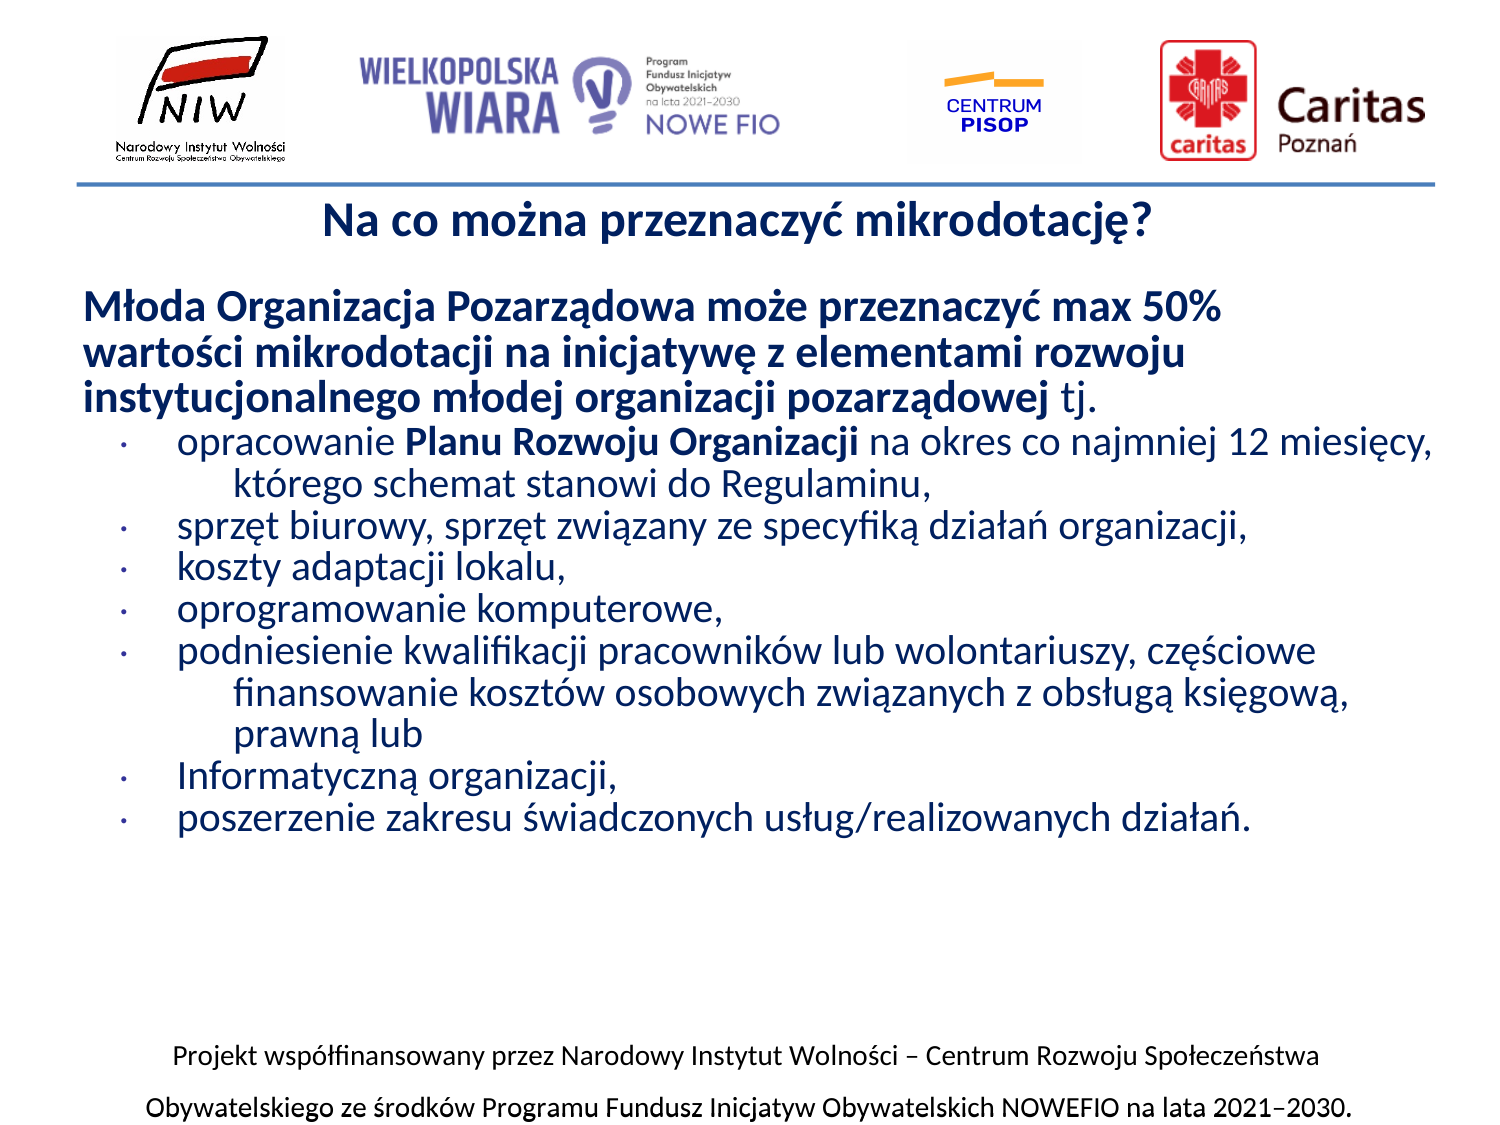

Na co można przeznaczyć mikrodotację?
Młoda Organizacja Pozarządowa może przeznaczyć max 50%
wartości mikrodotacji na inicjatywę z elementami rozwoju
instytucjonalnego młodej organizacji pozarządowej tj.
opracowanie Planu Rozwoju Organizacji na okres co najmniej 12 miesięcy, którego schemat stanowi do Regulaminu,
sprzęt biurowy, sprzęt związany ze specyfiką działań organizacji,
koszty adaptacji lokalu,
oprogramowanie komputerowe,
podniesienie kwalifikacji pracowników lub wolontariuszy, częściowe finansowanie kosztów osobowych związanych z obsługą księgową, prawną lub
Informatyczną organizacji,
poszerzenie zakresu świadczonych usług/realizowanych działań.